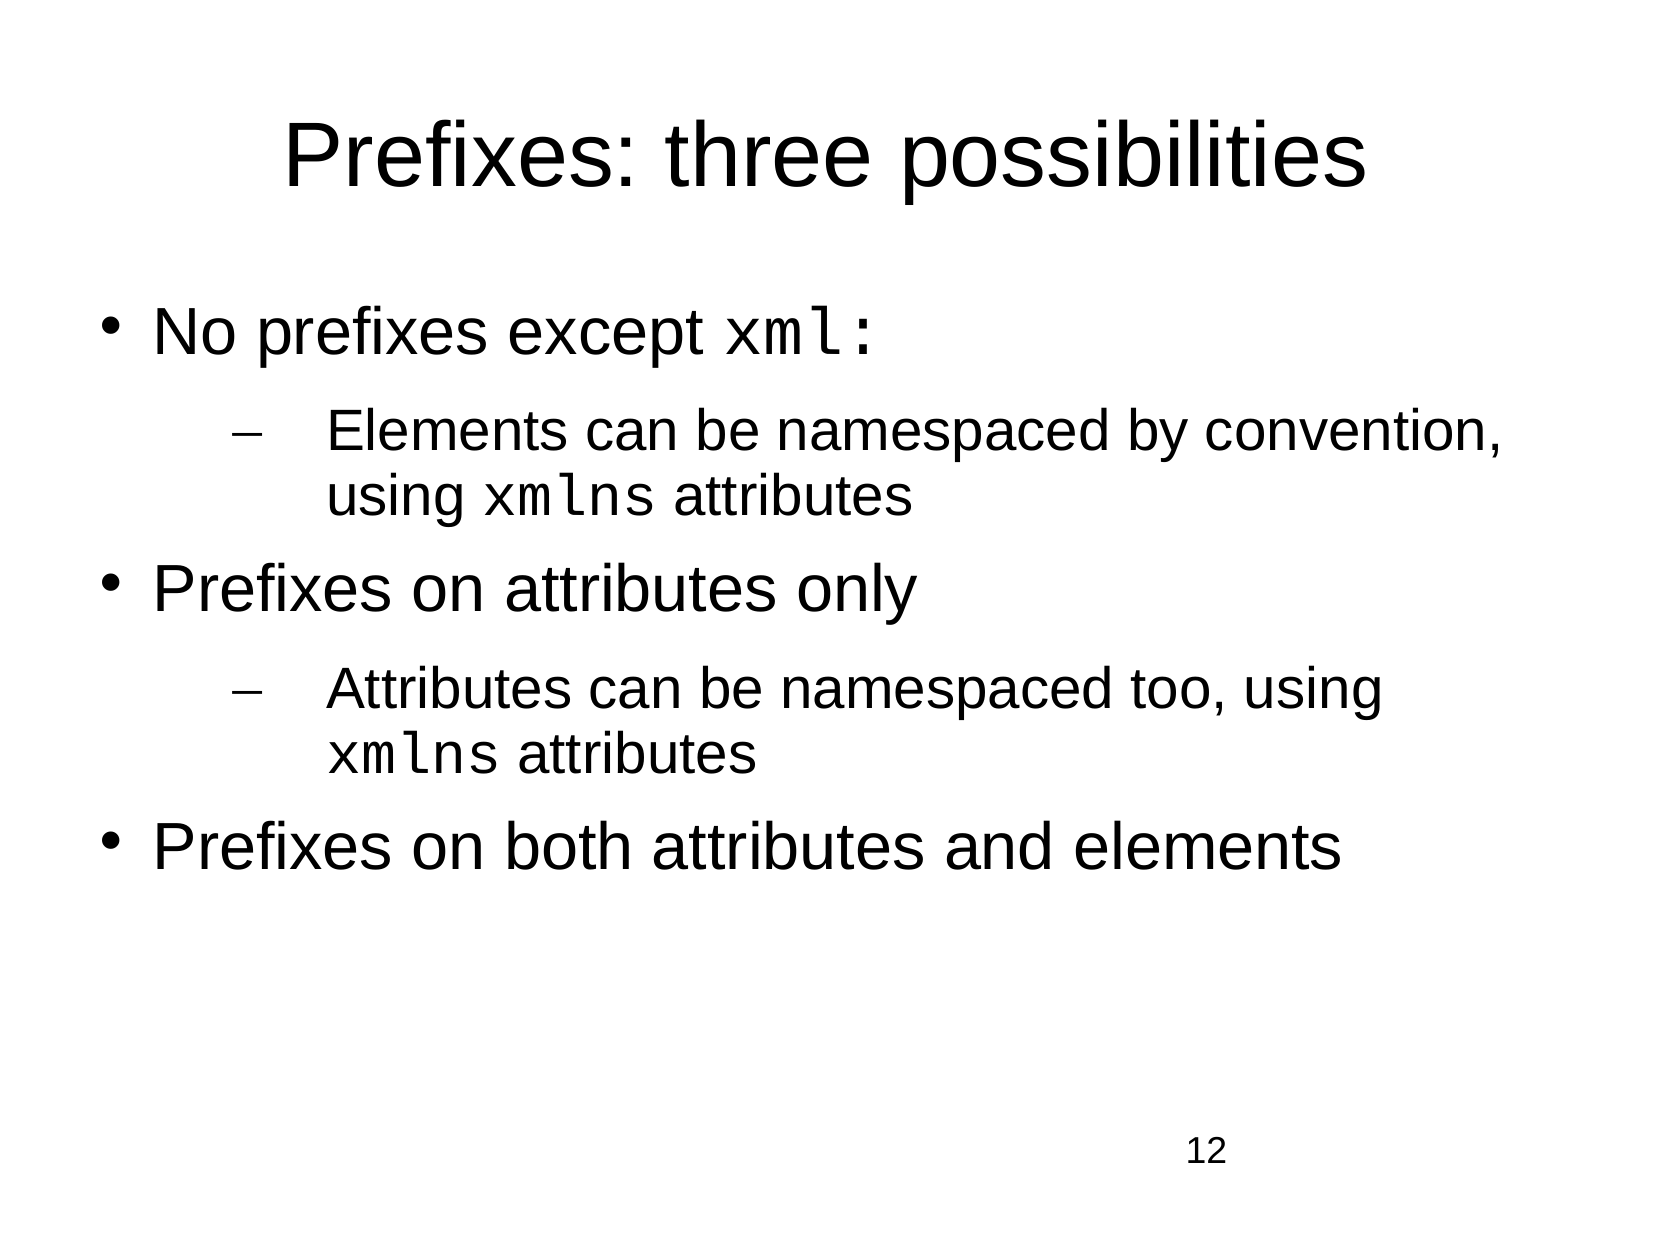

# Prefixes: three possibilities
No prefixes except xml:
Elements can be namespaced by convention, using xmlns attributes
Prefixes on attributes only
Attributes can be namespaced too, using xmlns attributes
Prefixes on both attributes and elements
12